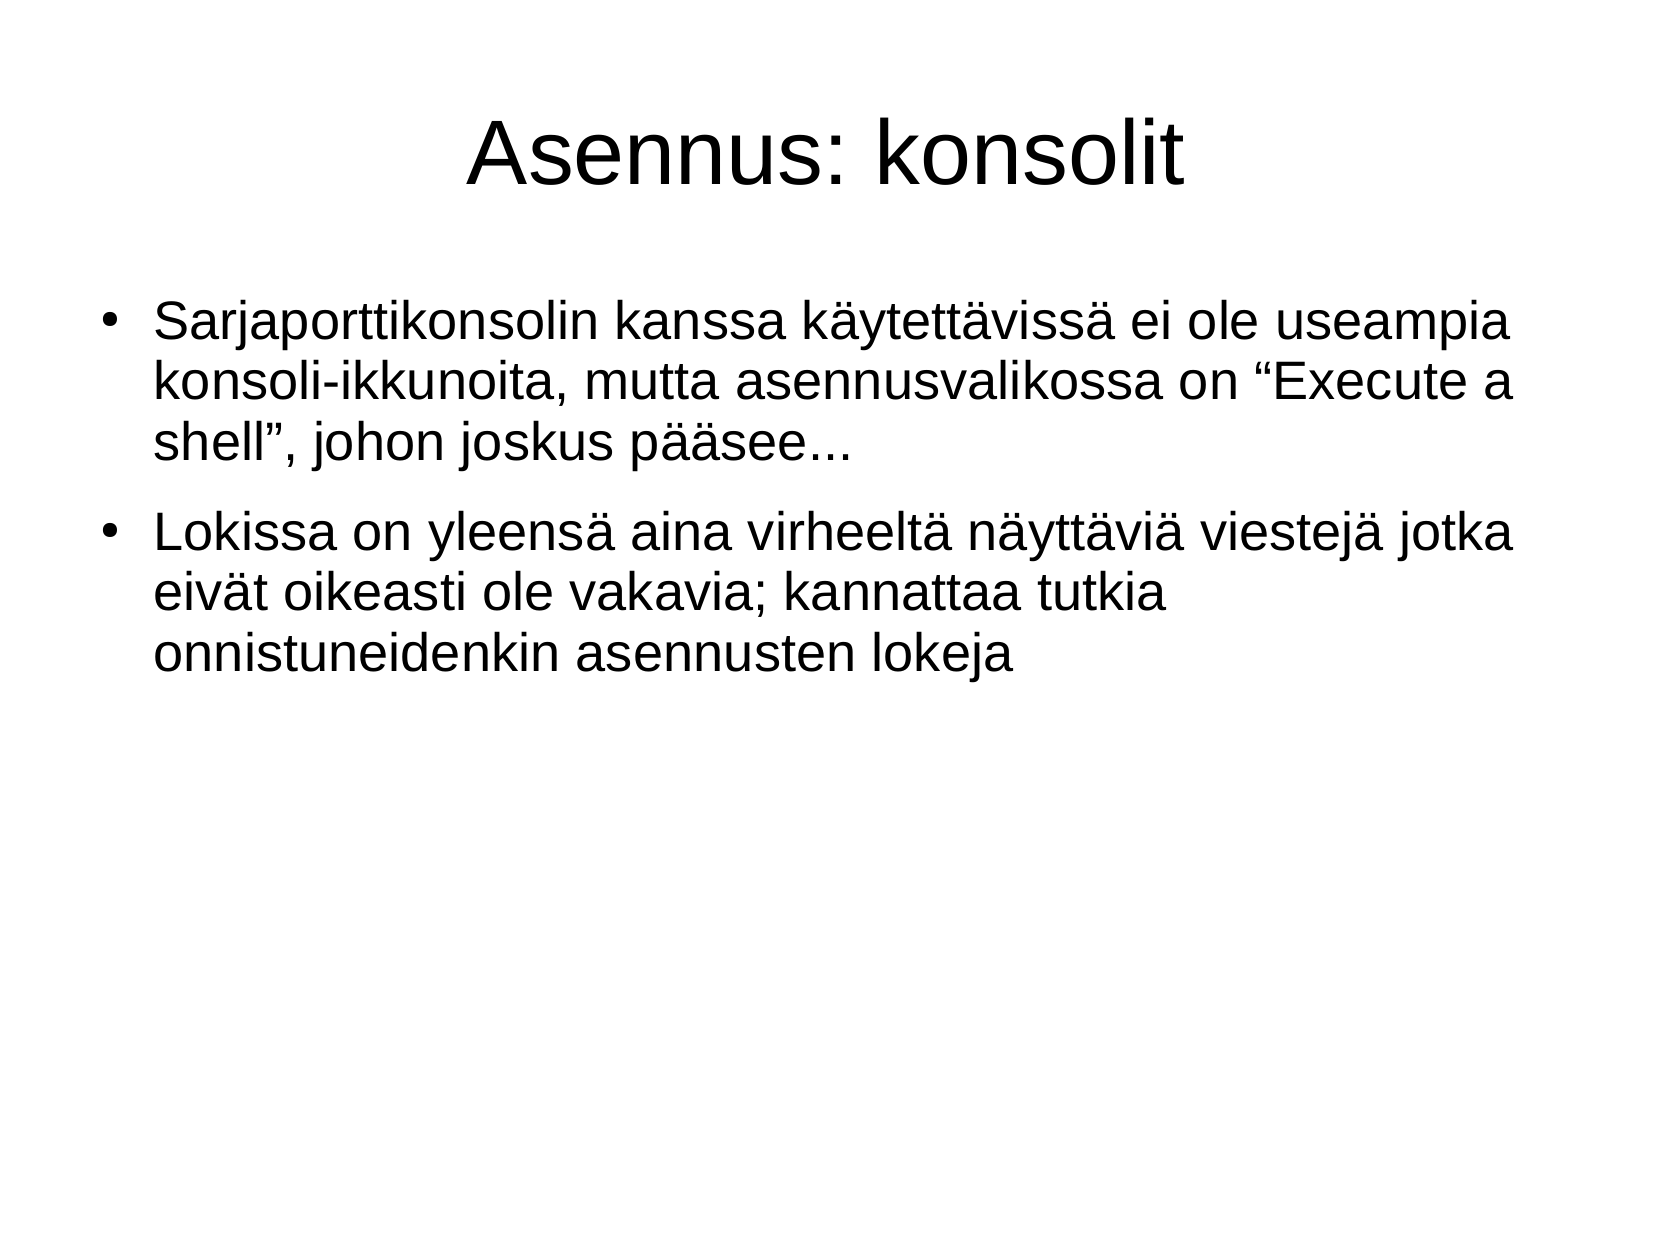

# Asennus: konsolit
Sarjaporttikonsolin kanssa käytettävissä ei ole useampia konsoli-ikkunoita, mutta asennusvalikossa on “Execute a shell”, johon joskus pääsee...
Lokissa on yleensä aina virheeltä näyttäviä viestejä jotka eivät oikeasti ole vakavia; kannattaa tutkia onnistuneidenkin asennusten lokeja